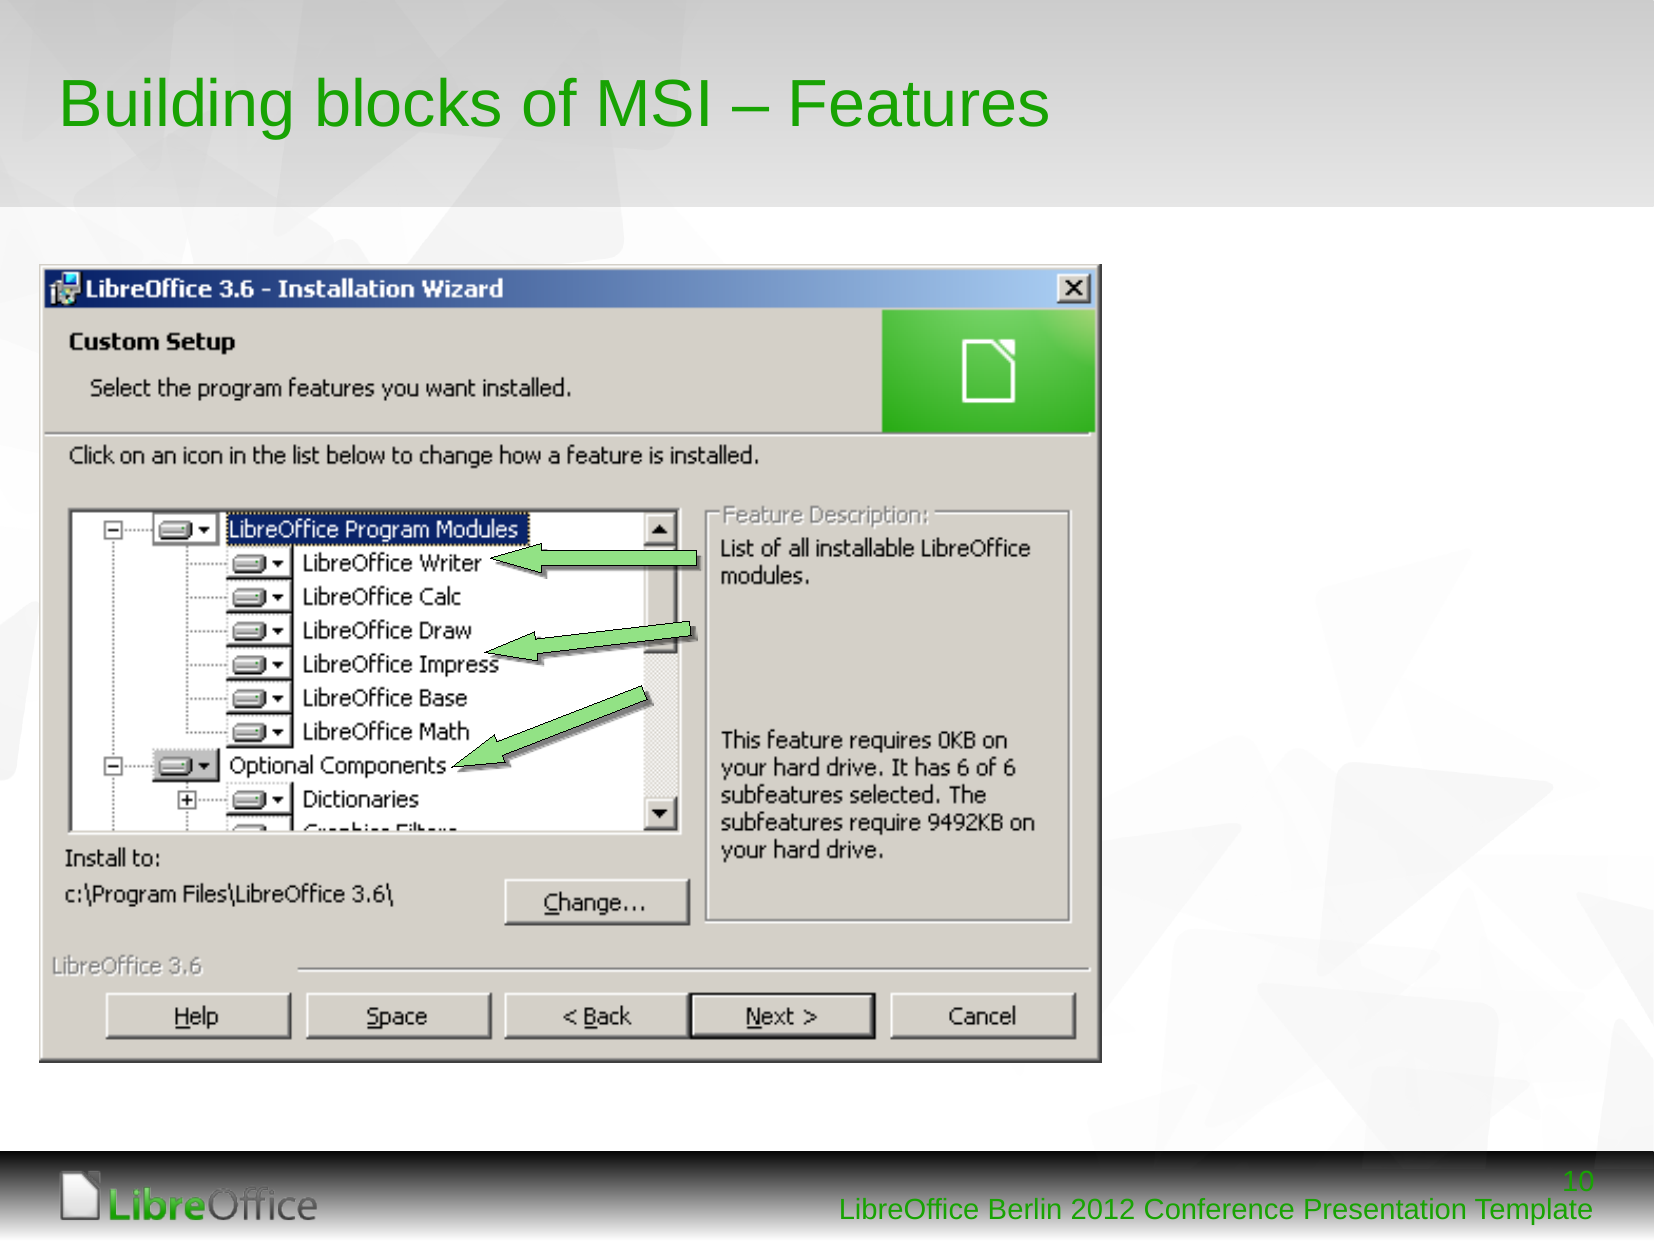

# Building blocks of MSI – Features
10
LibreOffice Berlin 2012 Conference Presentation Template